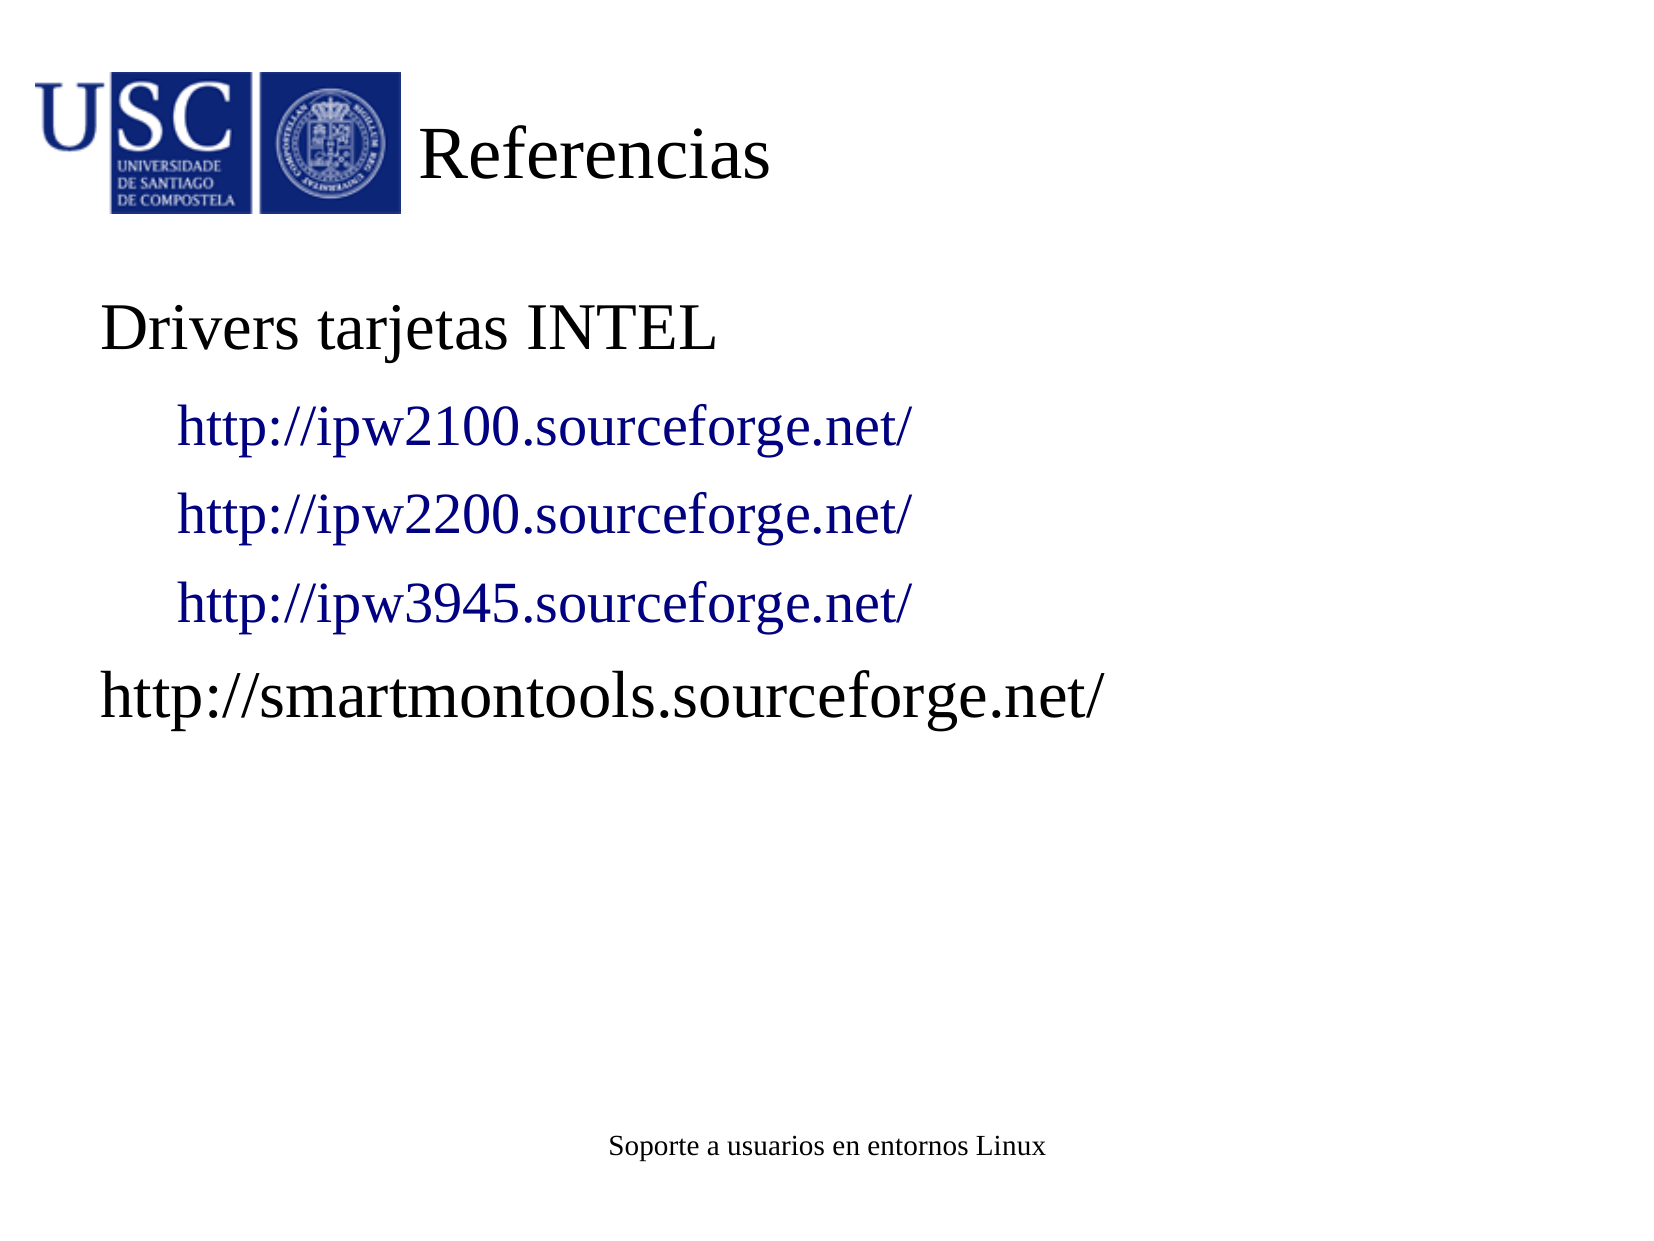

# Referencias
Drivers tarjetas INTEL
http://ipw2100.sourceforge.net/
http://ipw2200.sourceforge.net/
http://ipw3945.sourceforge.net/
http://smartmontools.sourceforge.net/